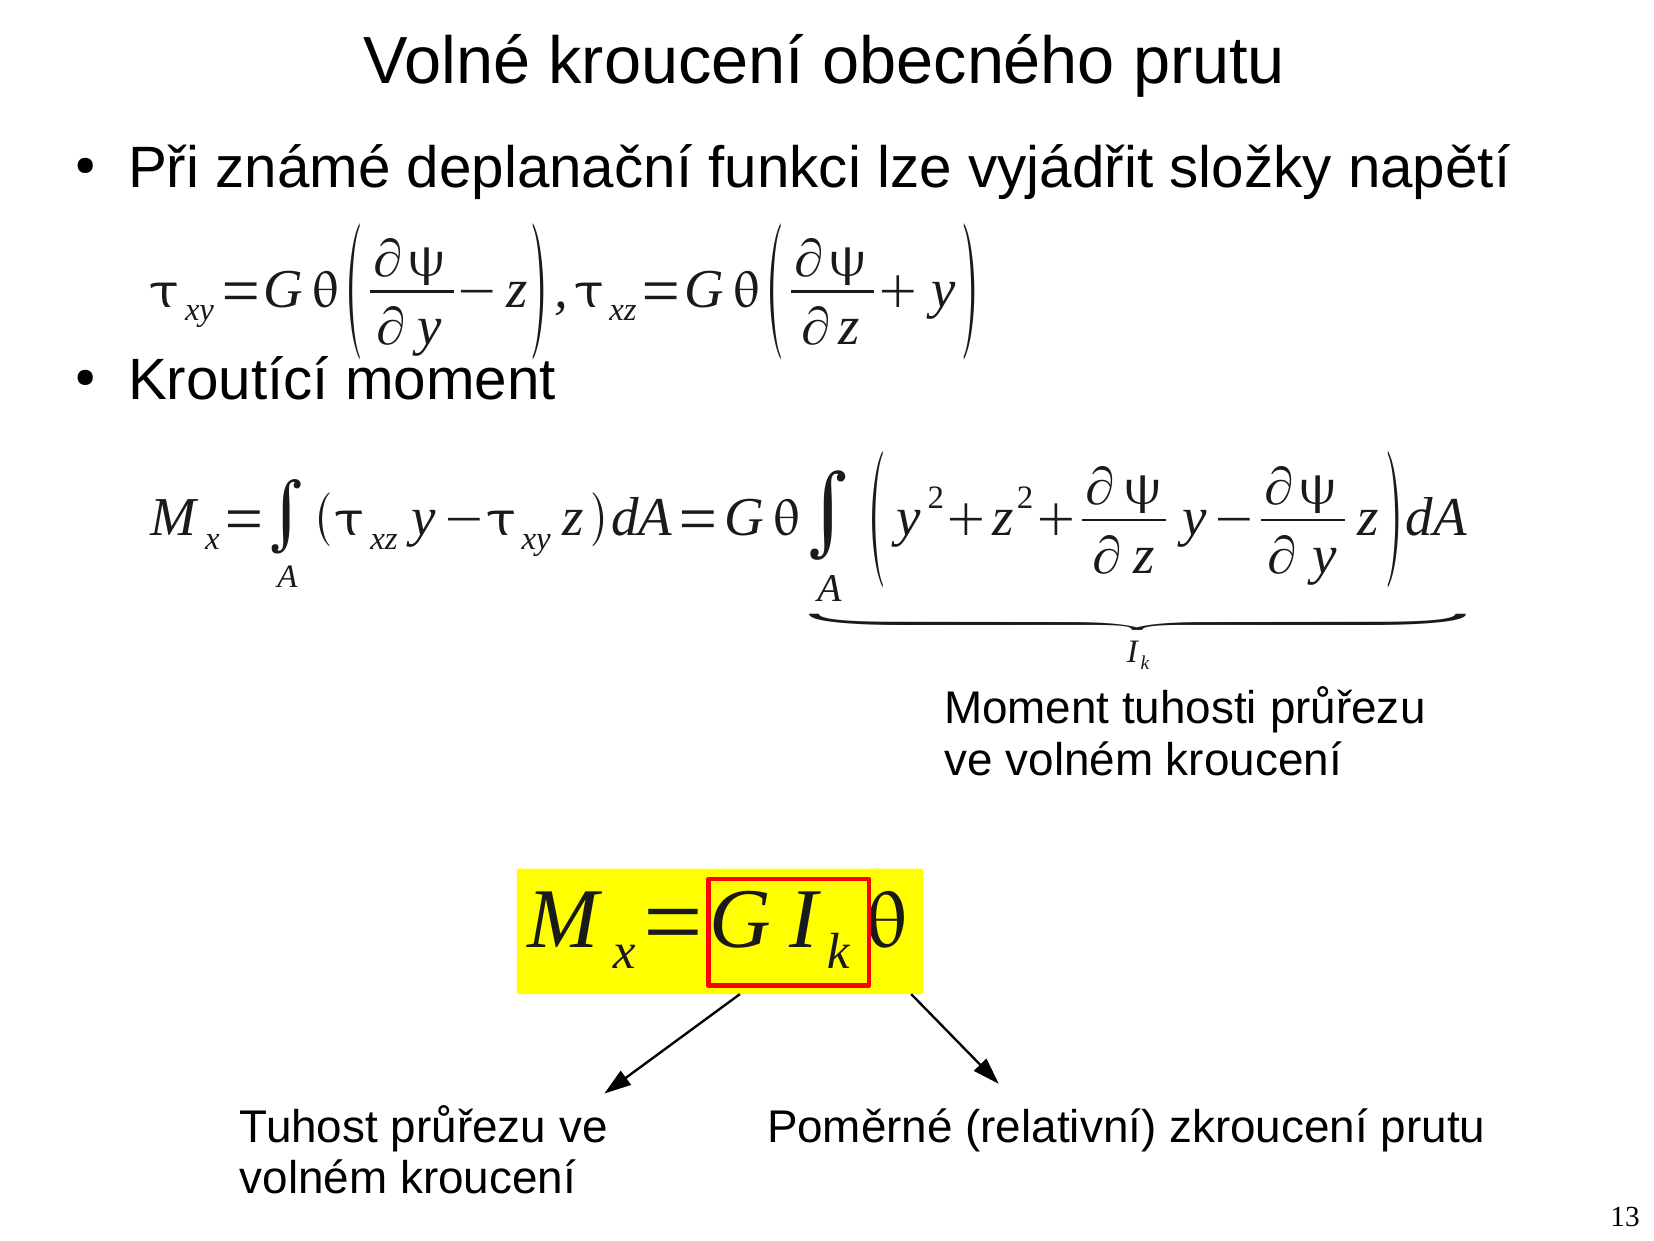

# Volné kroucení obecného prutu
Při známé deplanační funkci lze vyjádřit složky napětí
Kroutící moment
Moment tuhosti průřezu ve volném kroucení
Tuhost průřezu ve volném kroucení
Poměrné (relativní) zkroucení prutu
13